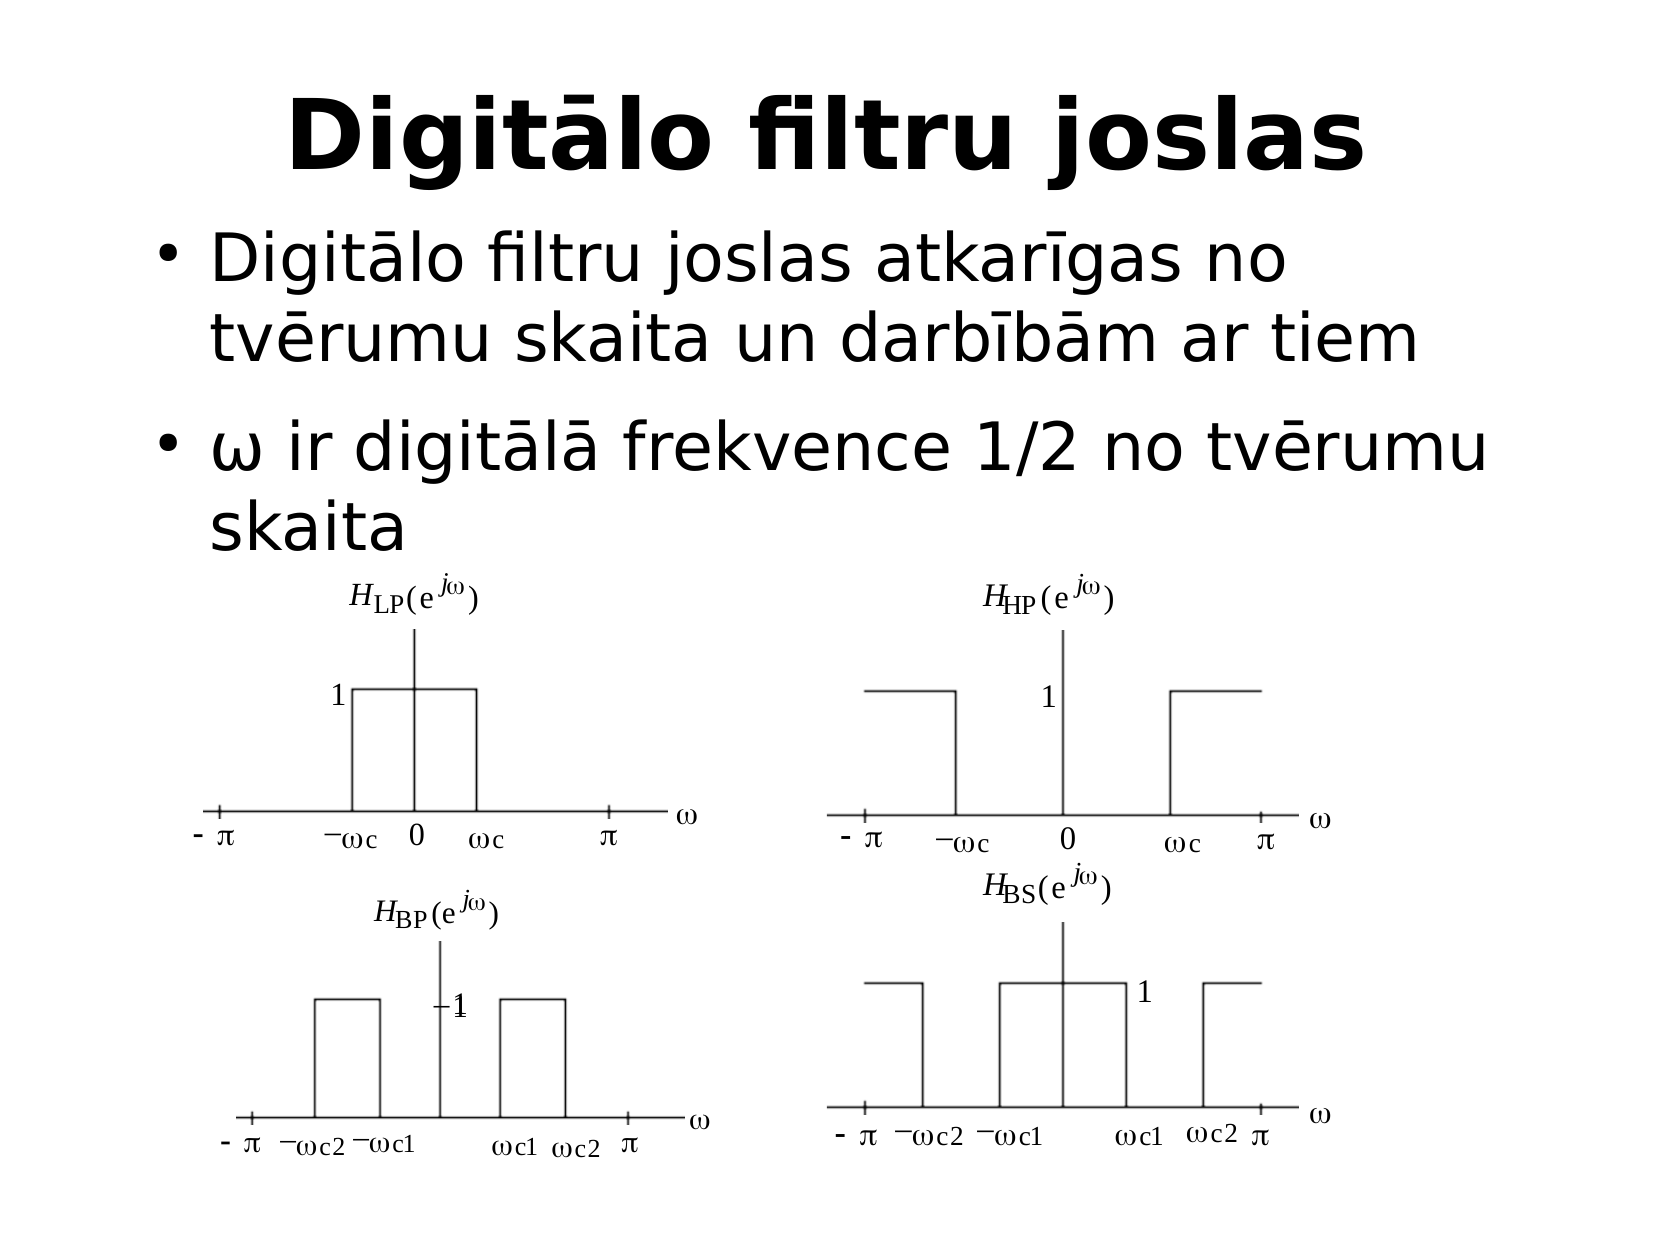

# Digitālo filtru joslas
Digitālo filtru joslas atkarīgas no tvērumu skaita un darbībām ar tiem
ω ir digitālā frekvence 1/2 no tvērumu skaita